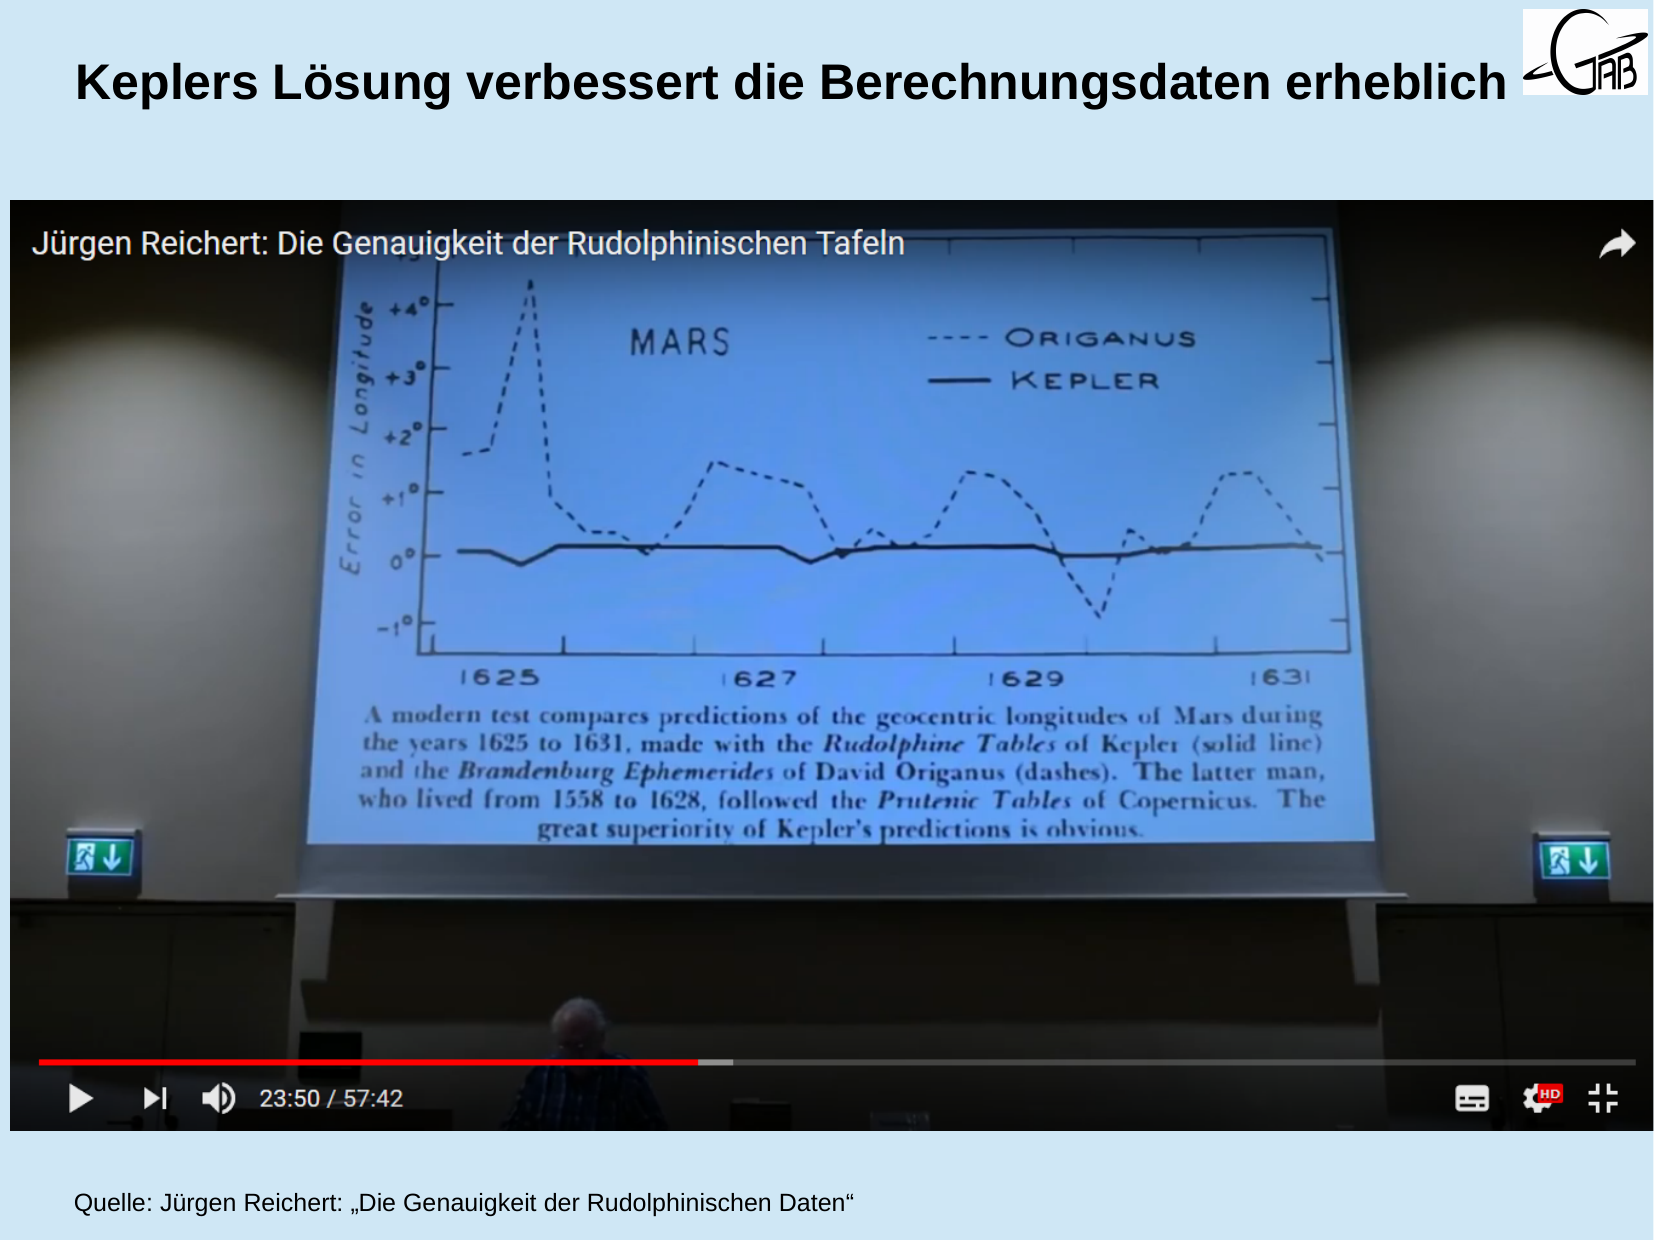

Keplers Lösung verbessert die Berechnungsdaten erheblich
Quelle: Jürgen Reichert: „Die Genauigkeit der Rudolphinischen Daten“